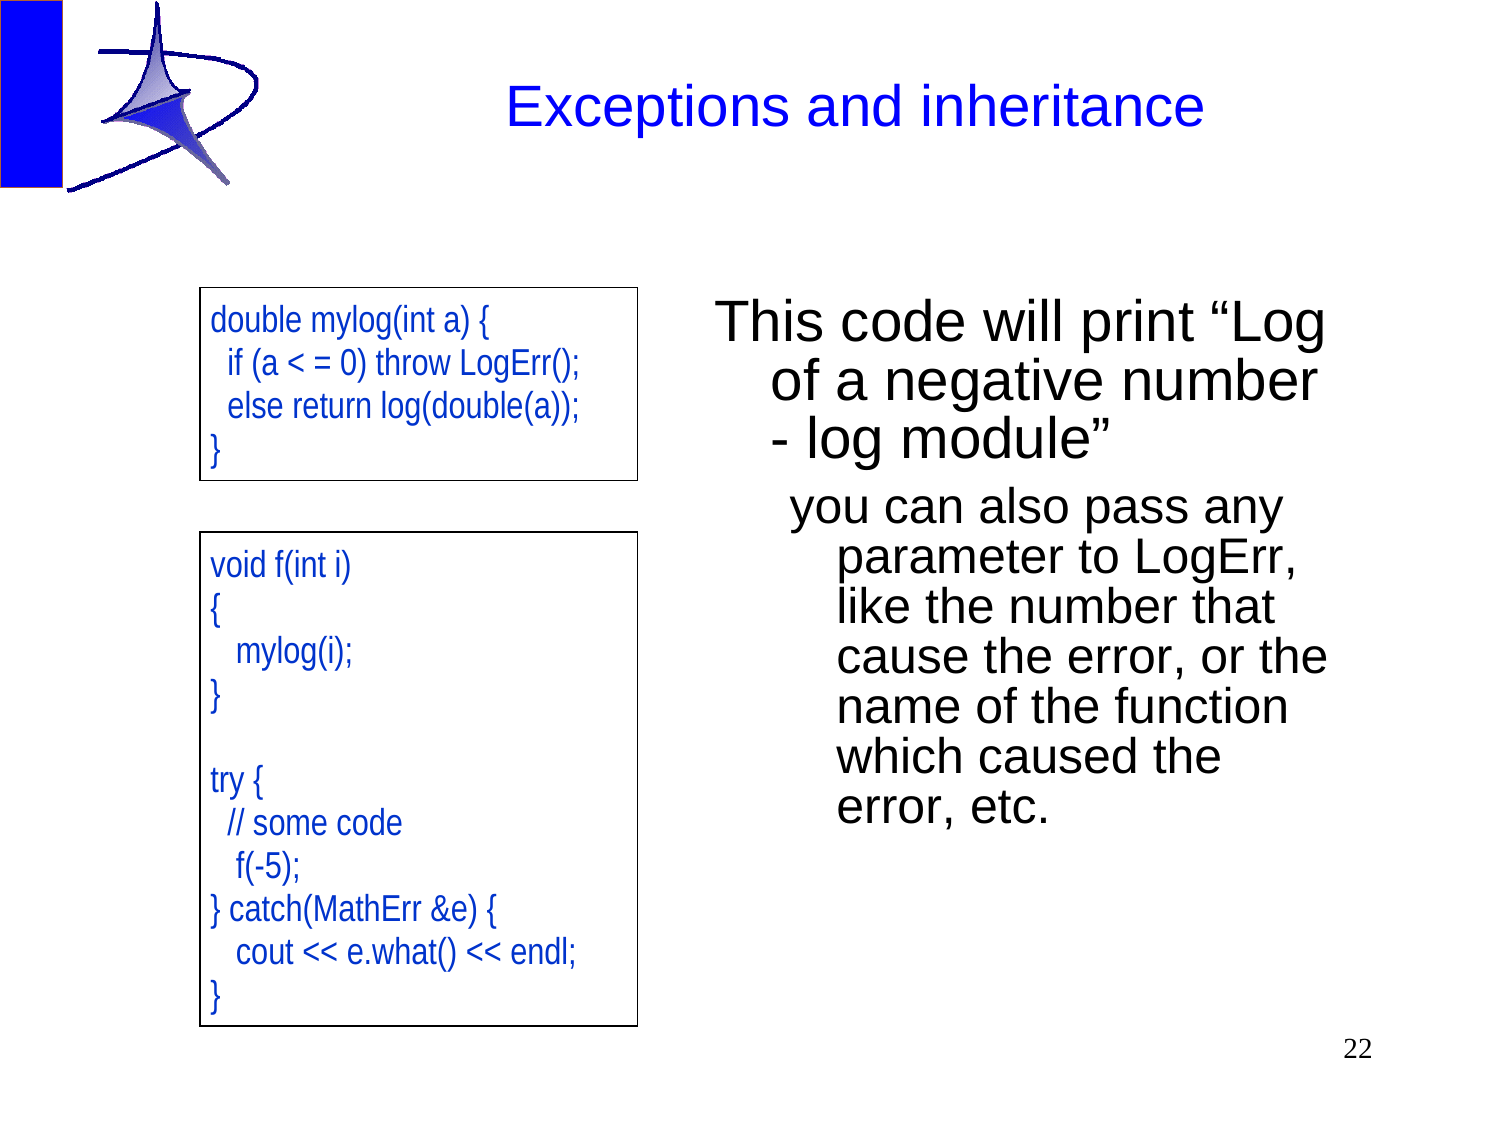

# Exceptions and inheritance
double mylog(int a) {
 if (a < = 0) throw LogErr();
 else return log(double(a));
}
This code will print “Log of a negative number - log module”
you can also pass any parameter to LogErr, like the number that cause the error, or the name of the function which caused the error, etc.
void f(int i)
{
 mylog(i);
}
try {
 // some code
 f(-5);
} catch(MathErr &e) {
 cout << e.what() << endl;
}
22